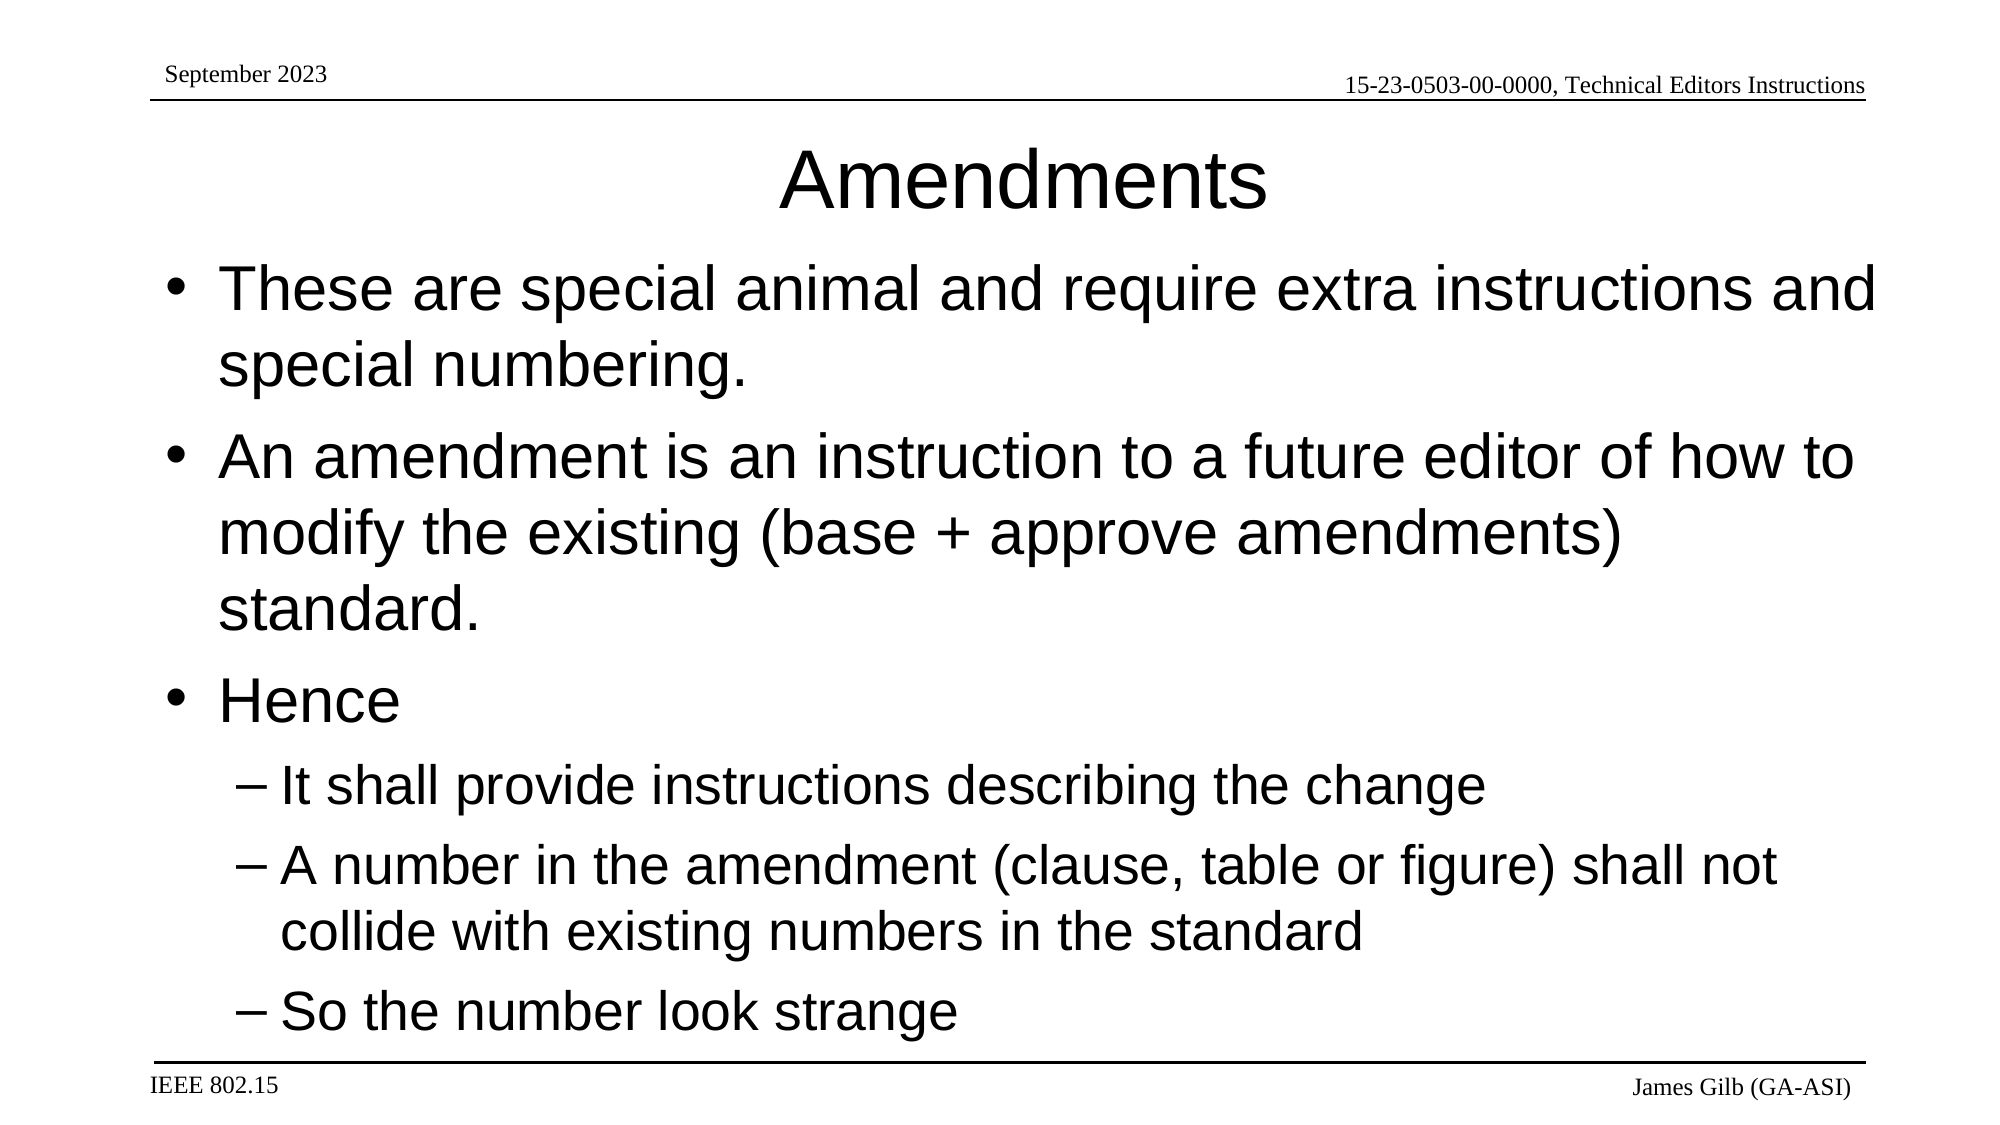

# Amendments
These are special animal and require extra instructions and special numbering.
An amendment is an instruction to a future editor of how to modify the existing (base + approve amendments) standard.
Hence
It shall provide instructions describing the change
A number in the amendment (clause, table or figure) shall not collide with existing numbers in the standard
So the number look strange